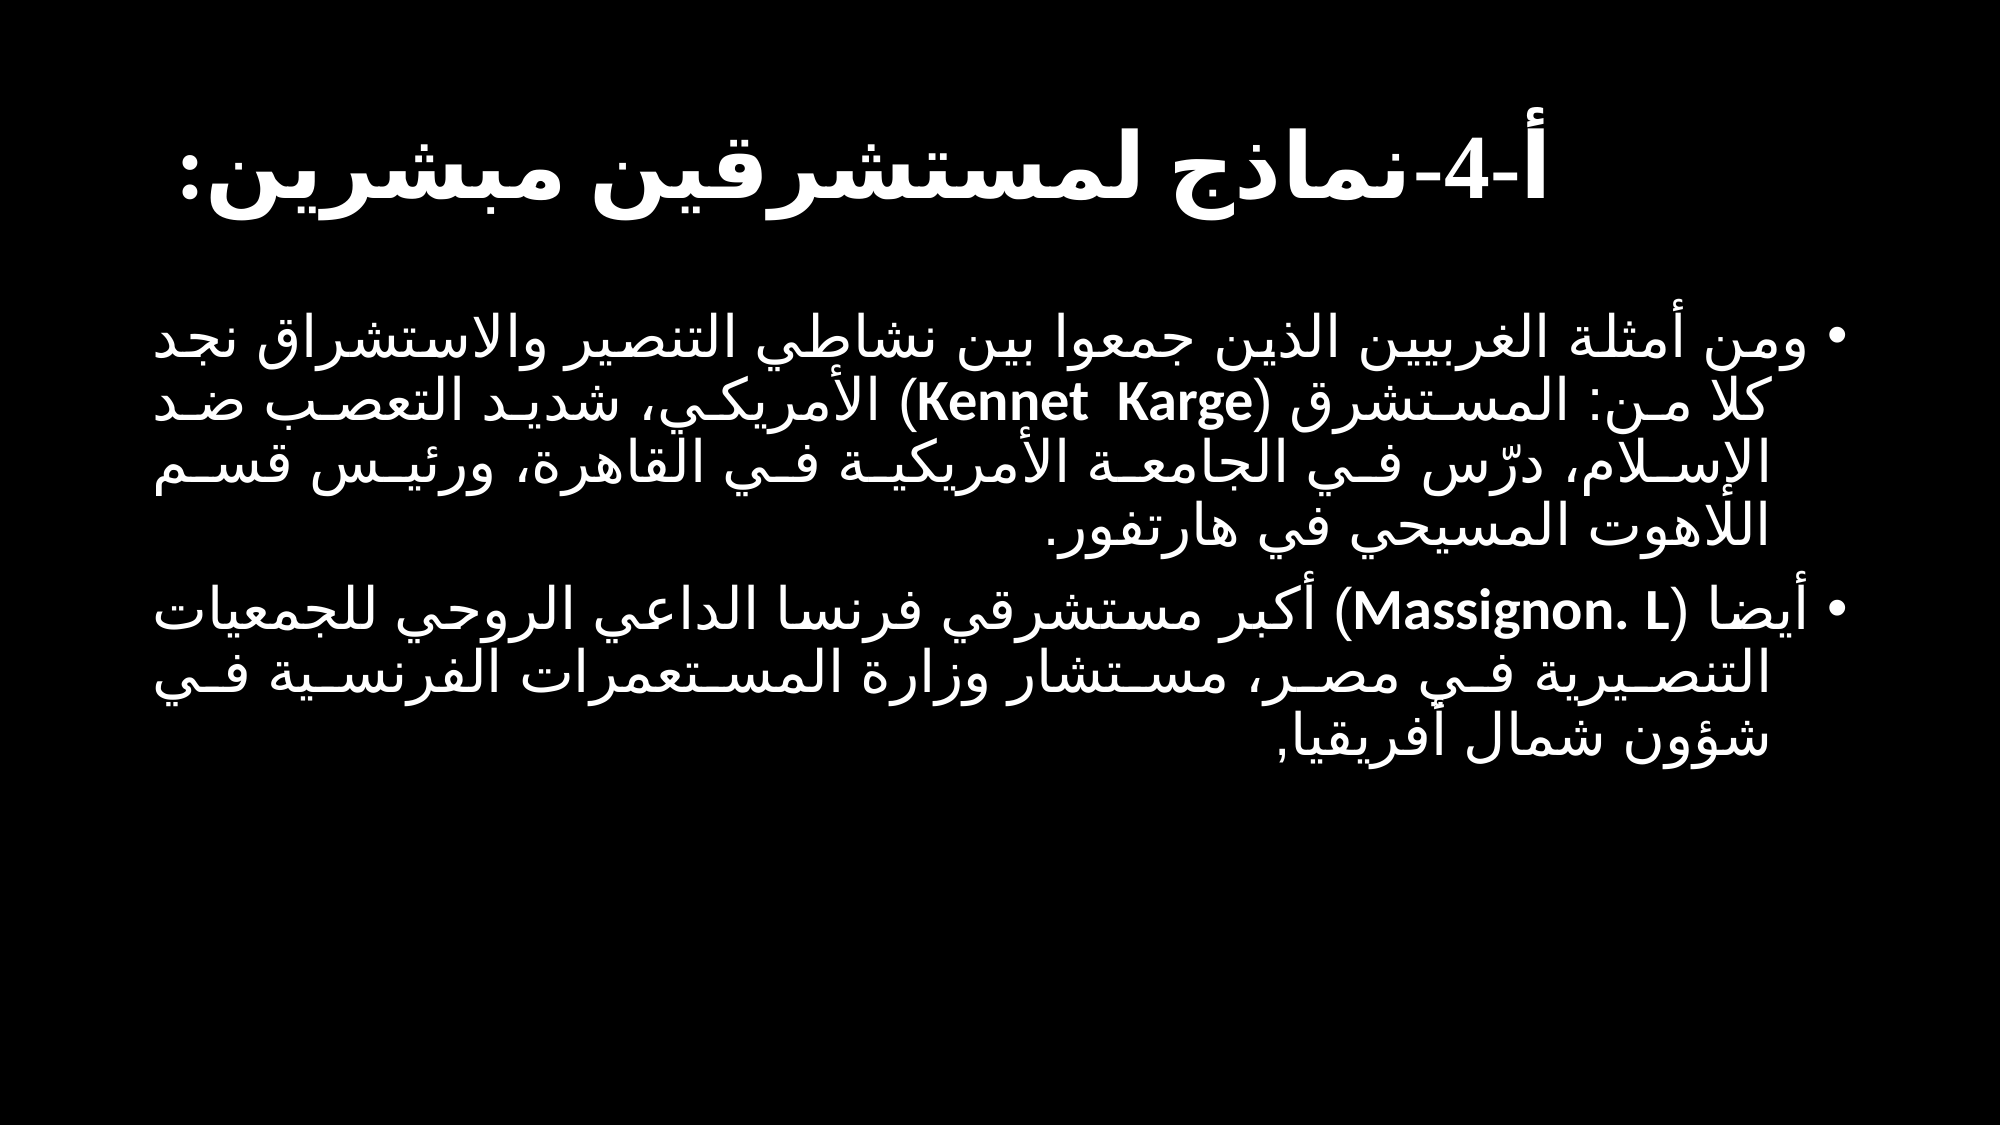

# أ-4-نماذج لمستشرقين مبشرين:
ومن أمثلة الغربيين الذين جمعوا بين نشاطي التنصير والاستشراق نجد كلا من: المستشرق (Kennet Karge) الأمريكي، شديد التعصب ضد الإسلام، درّس في الجامعة الأمريكية في القاهرة، ورئيس قسم اللاهوت المسيحي في هارتفور.
أيضا (Massignon. L) أكبر مستشرقي فرنسا الداعي الروحي للجمعيات التنصيرية في مصر، مستشار وزارة المستعمرات الفرنسية في شؤون شمال أفريقيا,